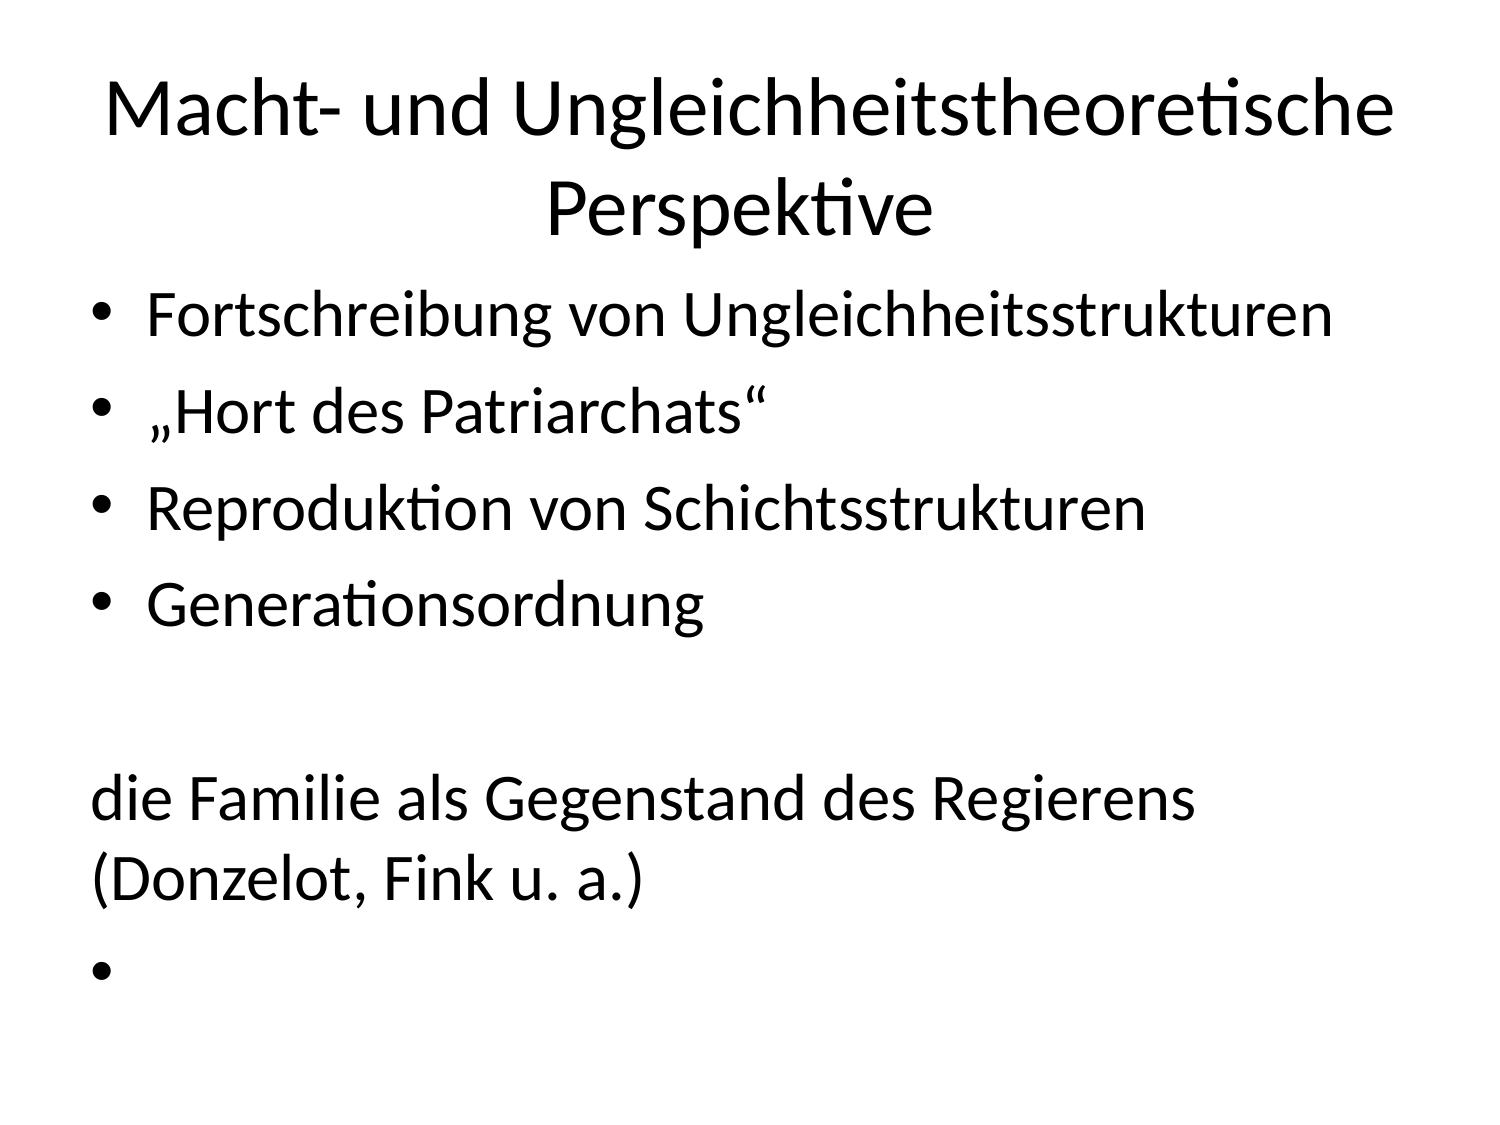

# Macht- und Ungleichheitstheoretische Perspektive
Fortschreibung von Ungleichheitsstrukturen
„Hort des Patriarchats“
Reproduktion von Schichtsstrukturen
Generationsordnung
die Familie als Gegenstand des Regierens (Donzelot, Fink u. a.)